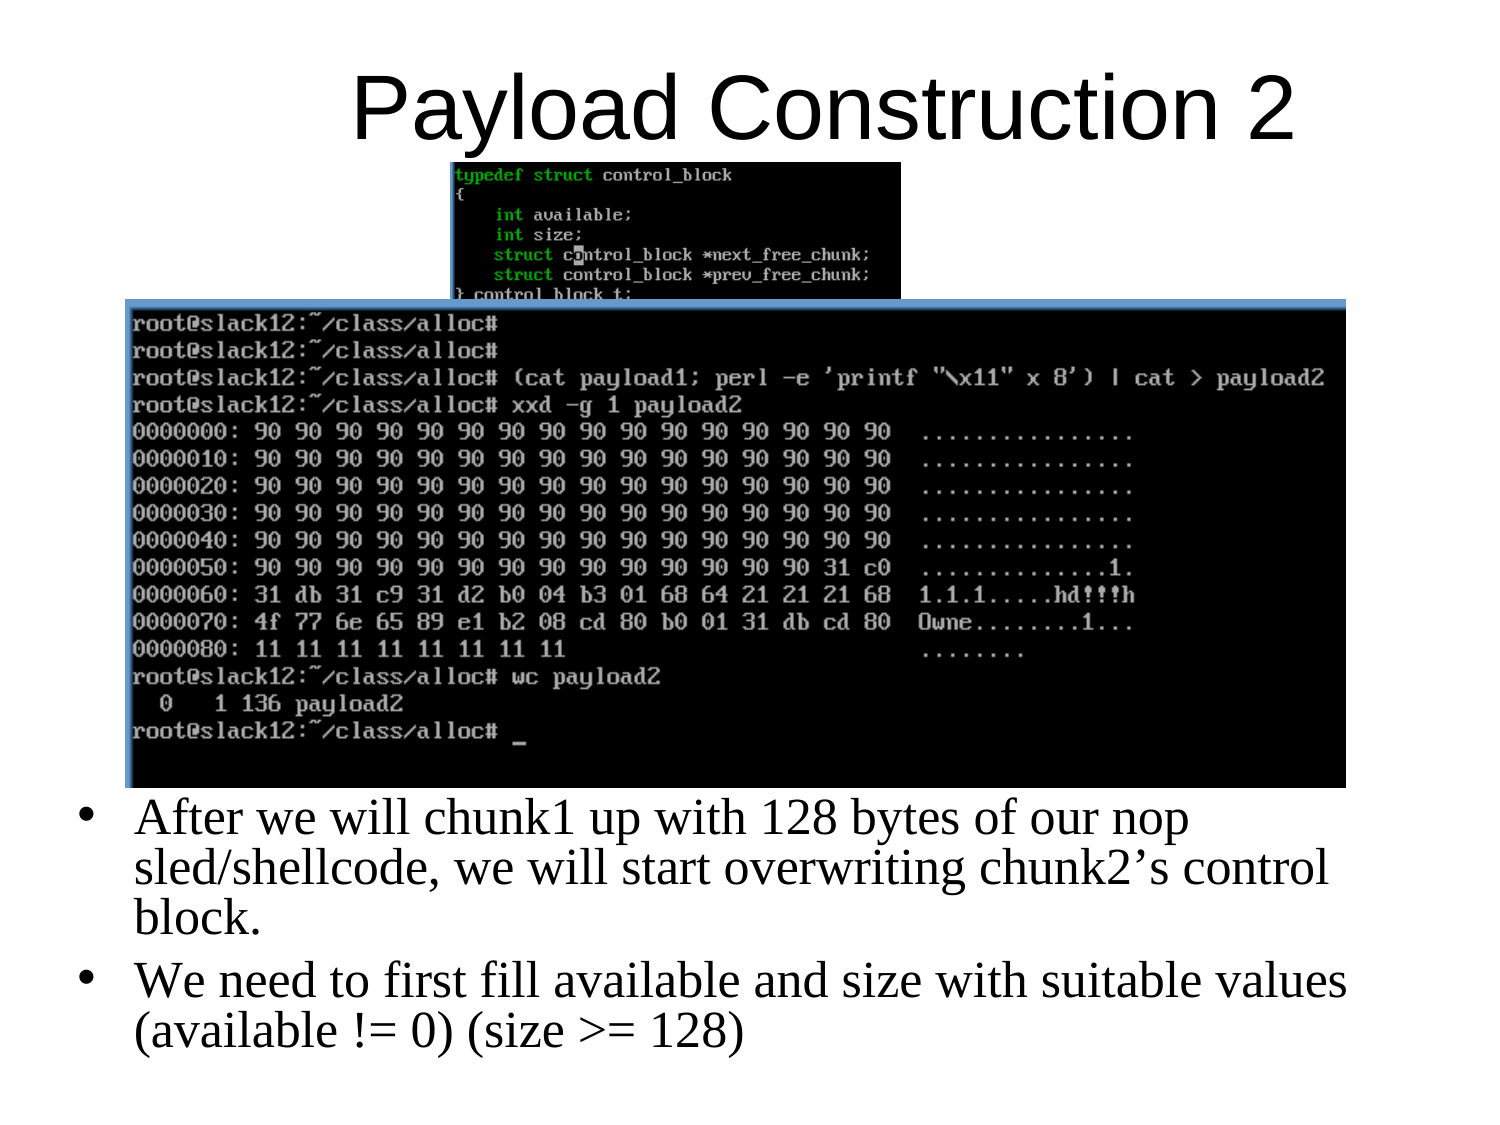

# Payload Construction 2
After we will chunk1 up with 128 bytes of our nop sled/shellcode, we will start overwriting chunk2’s control block.
We need to first fill available and size with suitable values (available != 0) (size >= 128)